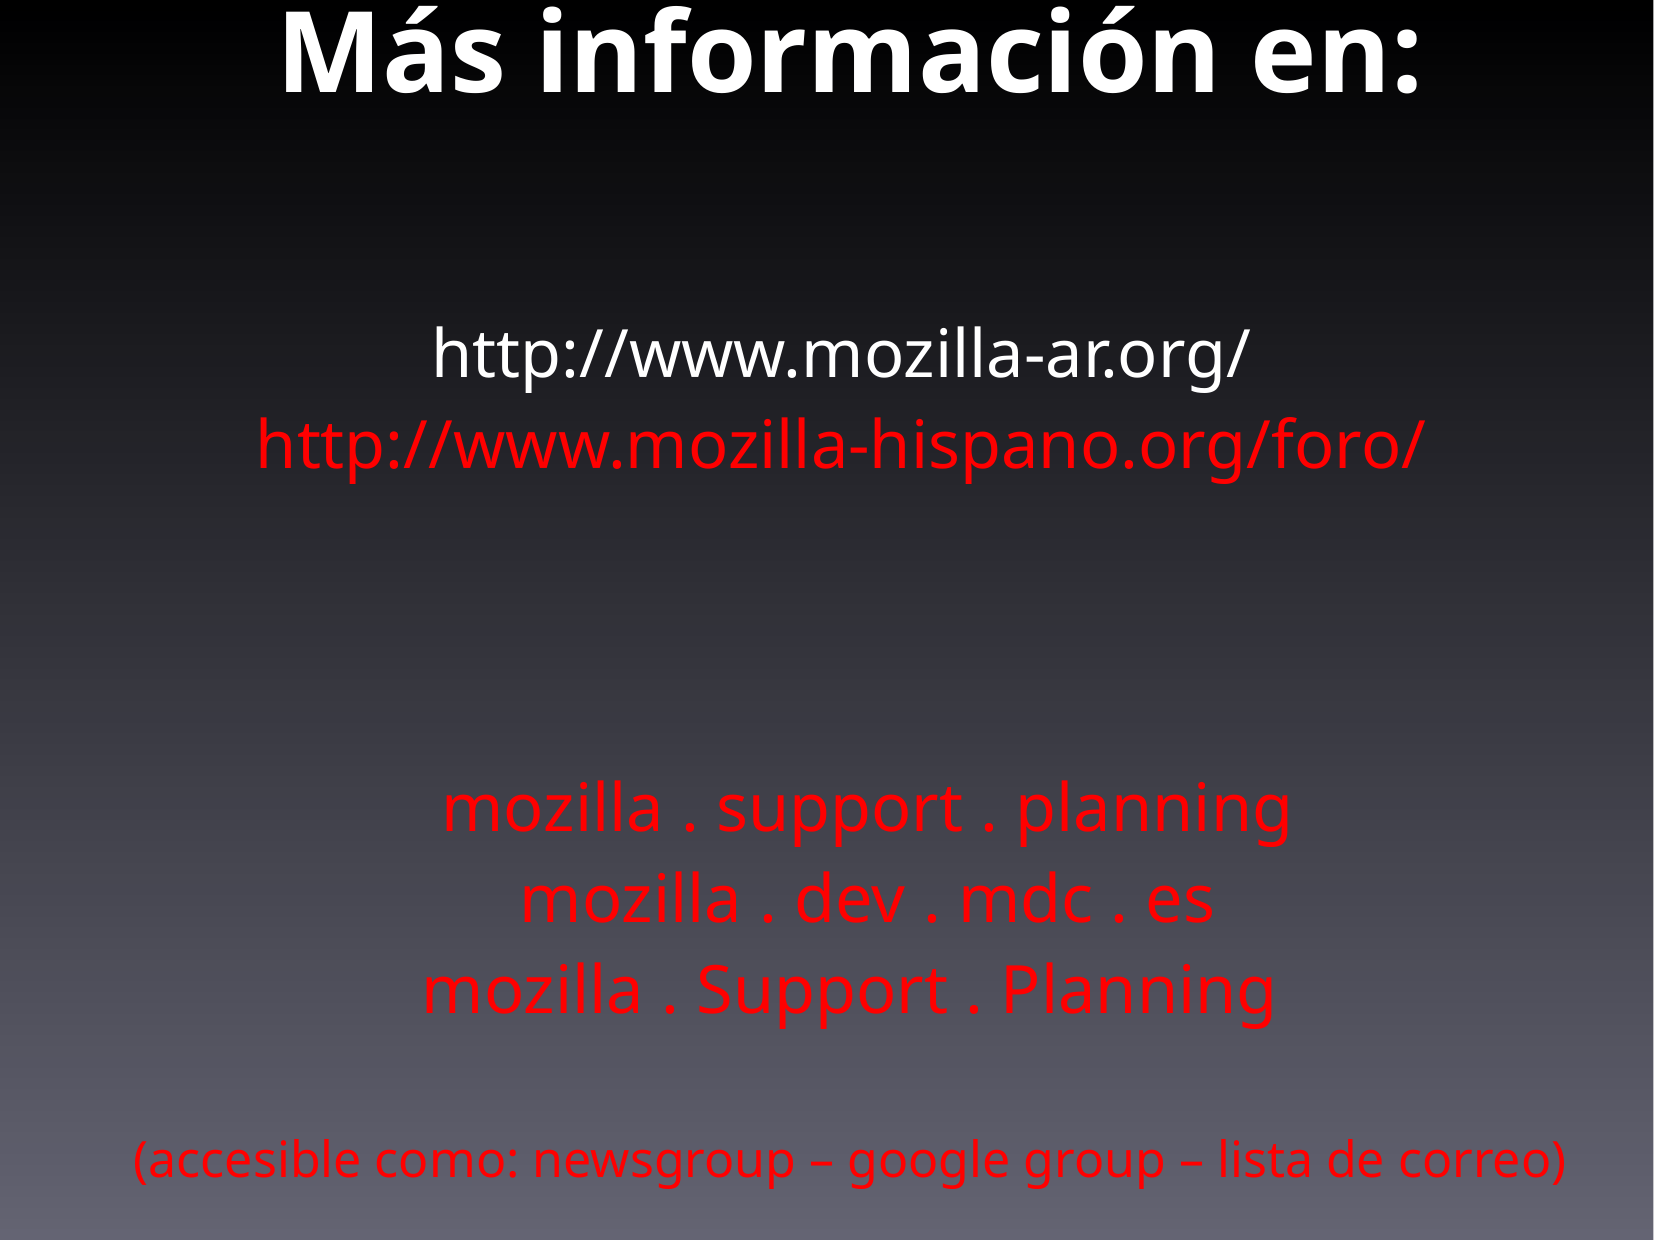

Más información en:
http://www.mozilla-ar.org/
http://www.mozilla-hispano.org/foro/
mozilla . support . planning
mozilla . dev . mdc . es
mozilla . Support . Planning
(accesible como: newsgroup – google group – lista de correo)